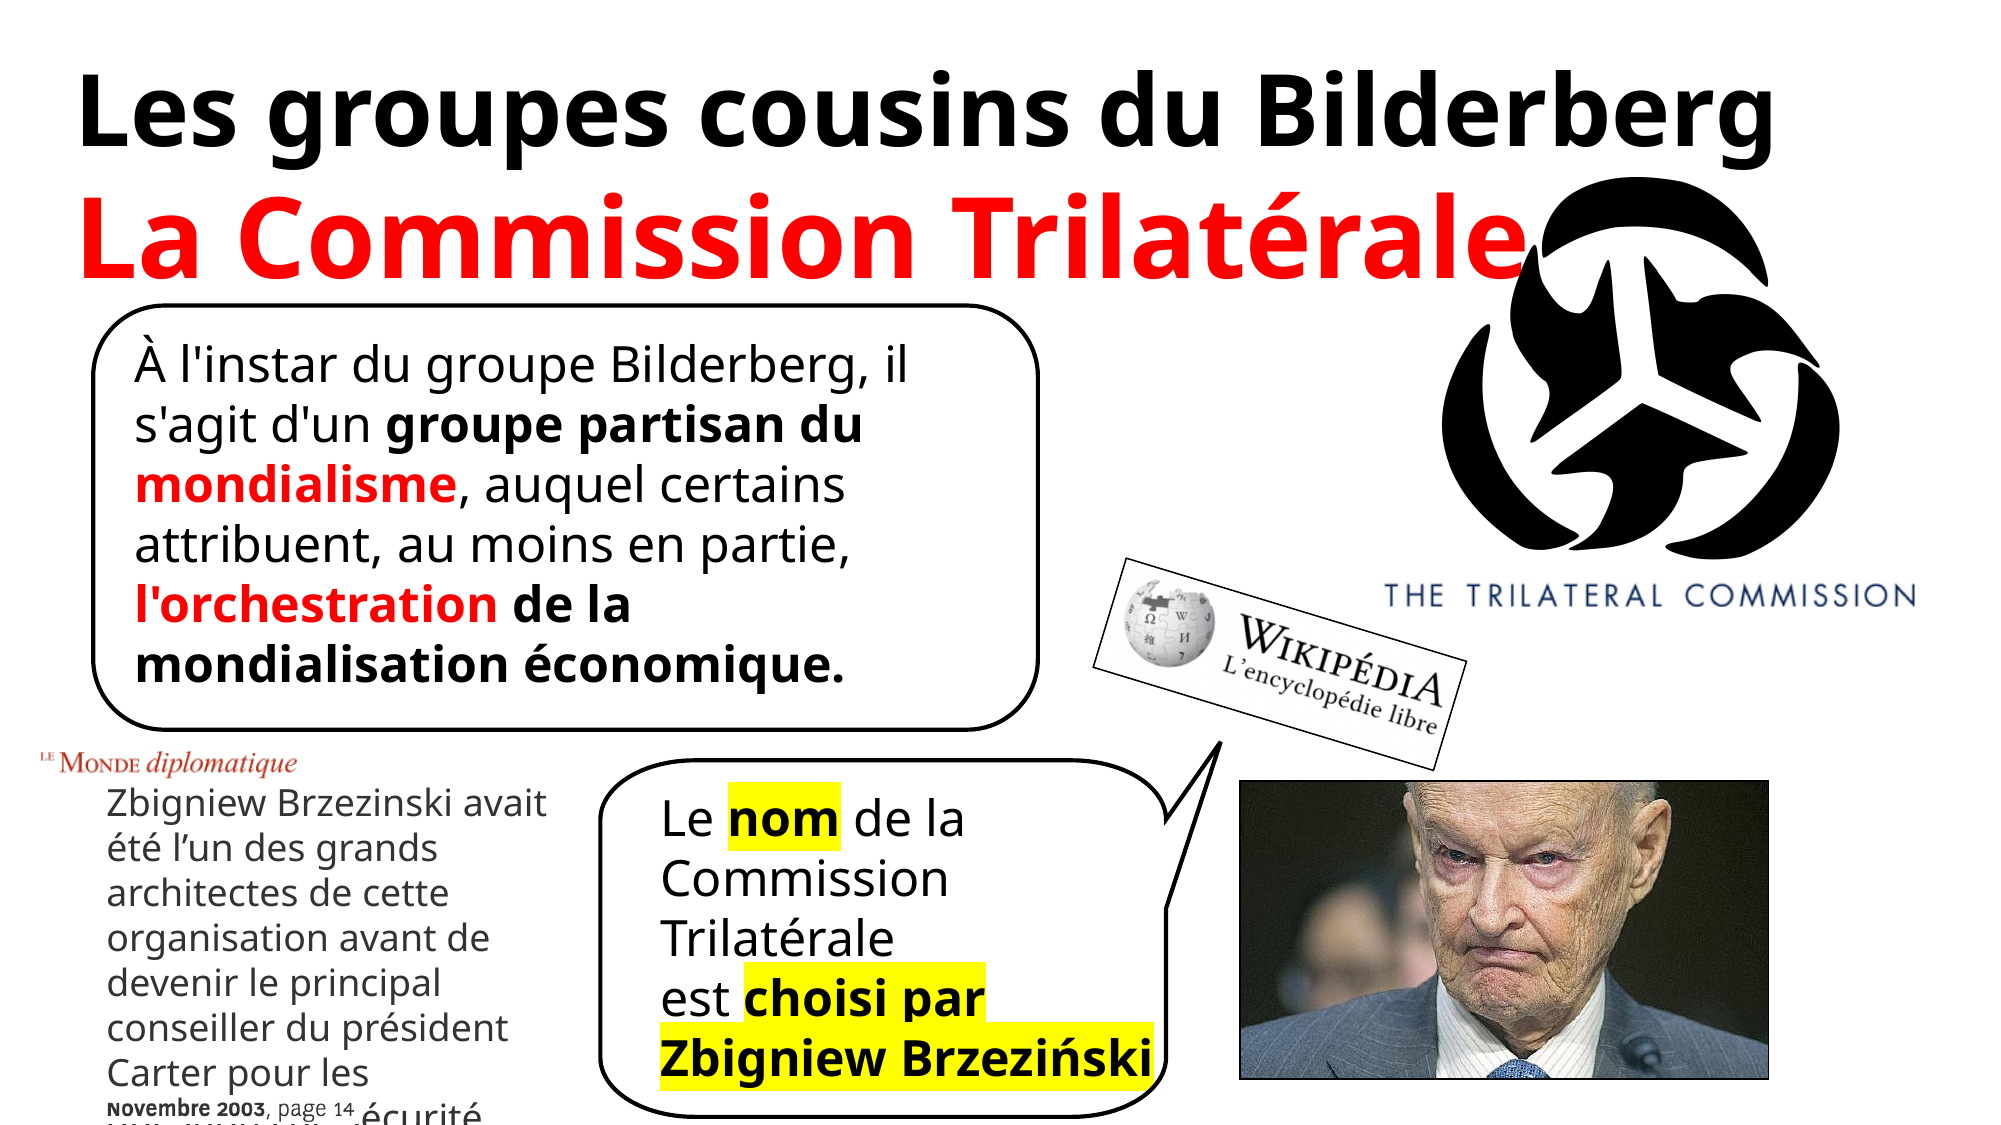

Les groupes cousins du Bilderberg
La Commission Trilatérale
À l'instar du groupe Bilderberg, il s'agit d'un groupe partisan du mondialisme, auquel certains attribuent, au moins en partie, l'orchestration de la mondialisation économique.
Zbigniew Brzezinski avait été l’un des grands architectes de cette organisation avant de devenir le principal conseiller du président Carter pour les questions de sécurité.
Le nom de la Commission Trilatérale
est choisi par Zbigniew Brzeziński